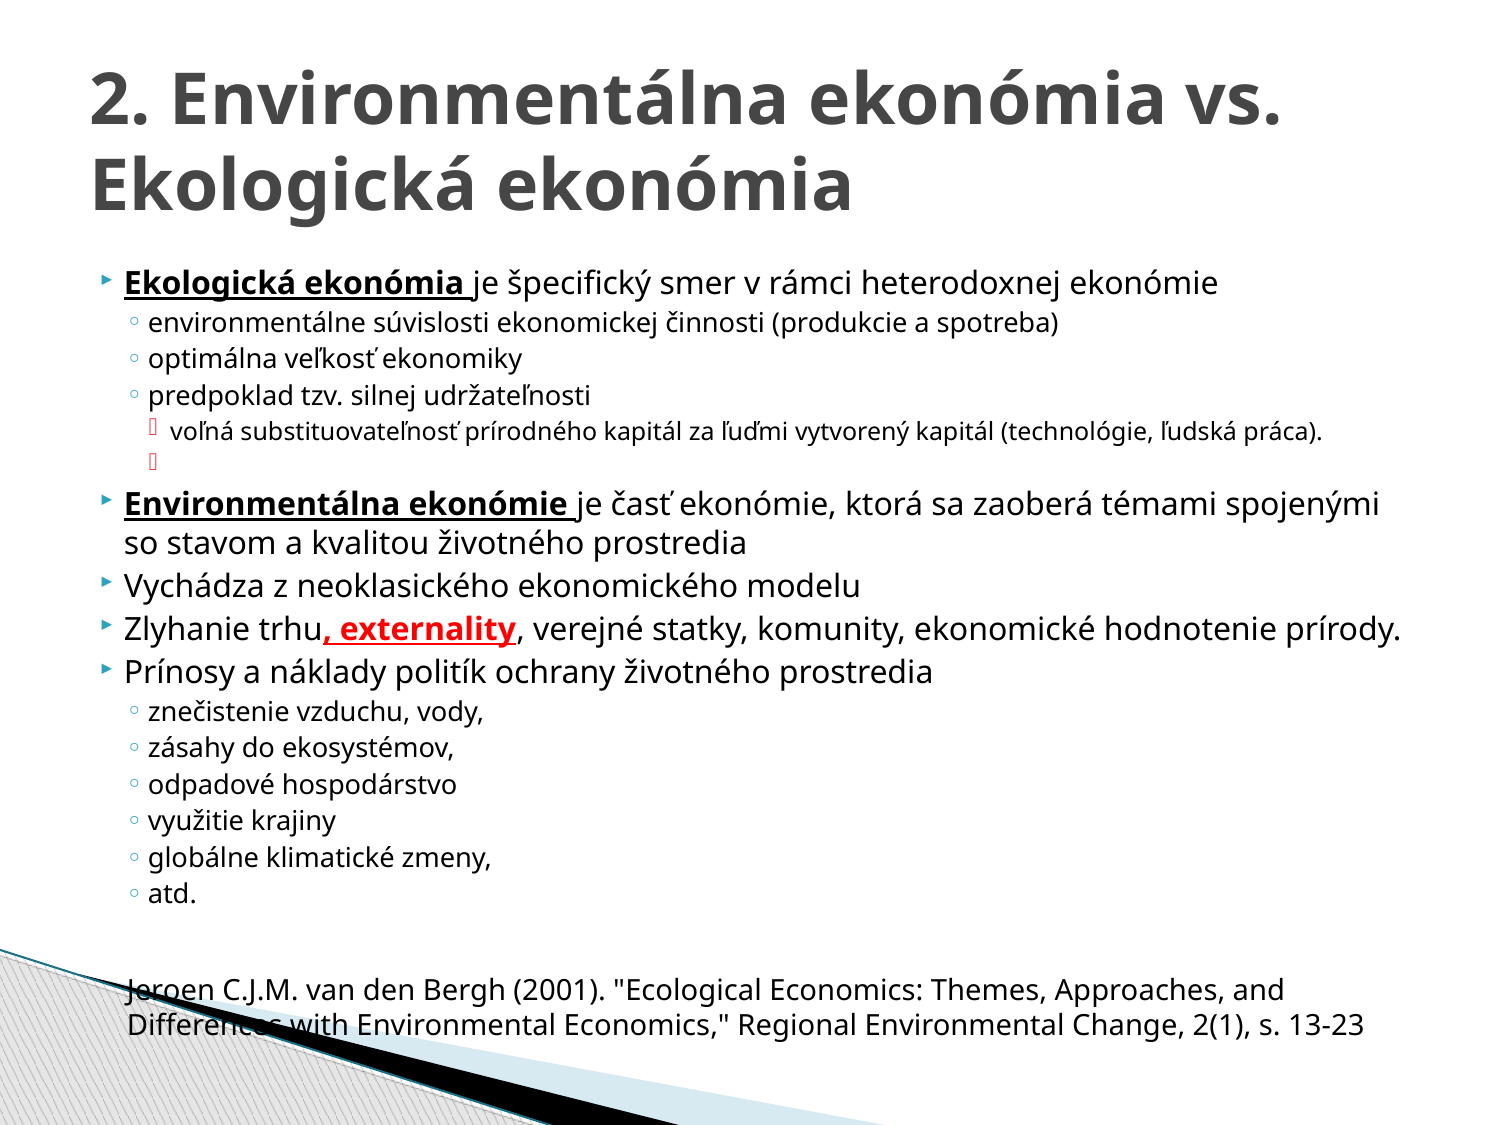

2. Environmentálna ekonómia vs. Ekologická ekonómia
# Ekologická ekonómia je špecifický smer v rámci heterodoxnej ekonómie
environmentálne súvislosti ekonomickej činnosti (produkcie a spotreba)
optimálna veľkosť ekonomiky
predpoklad tzv. silnej udržateľnosti
voľná substituovateľnosť prírodného kapitál za ľuďmi vytvorený kapitál (technológie, ľudská práca).
Environmentálna ekonómie je časť ekonómie, ktorá sa zaoberá témami spojenými so stavom a kvalitou životného prostredia
Vychádza z neoklasického ekonomického modelu
Zlyhanie trhu, externality, verejné statky, komunity, ekonomické hodnotenie prírody.
Prínosy a náklady politík ochrany životného prostredia
znečistenie vzduchu, vody,
zásahy do ekosystémov,
odpadové hospodárstvo
využitie krajiny
globálne klimatické zmeny,
atd.
Jeroen C.J.M. van den Bergh (2001). "Ecological Economics: Themes, Approaches, and Differences with Environmental Economics," Regional Environmental Change, 2(1), s. 13-23